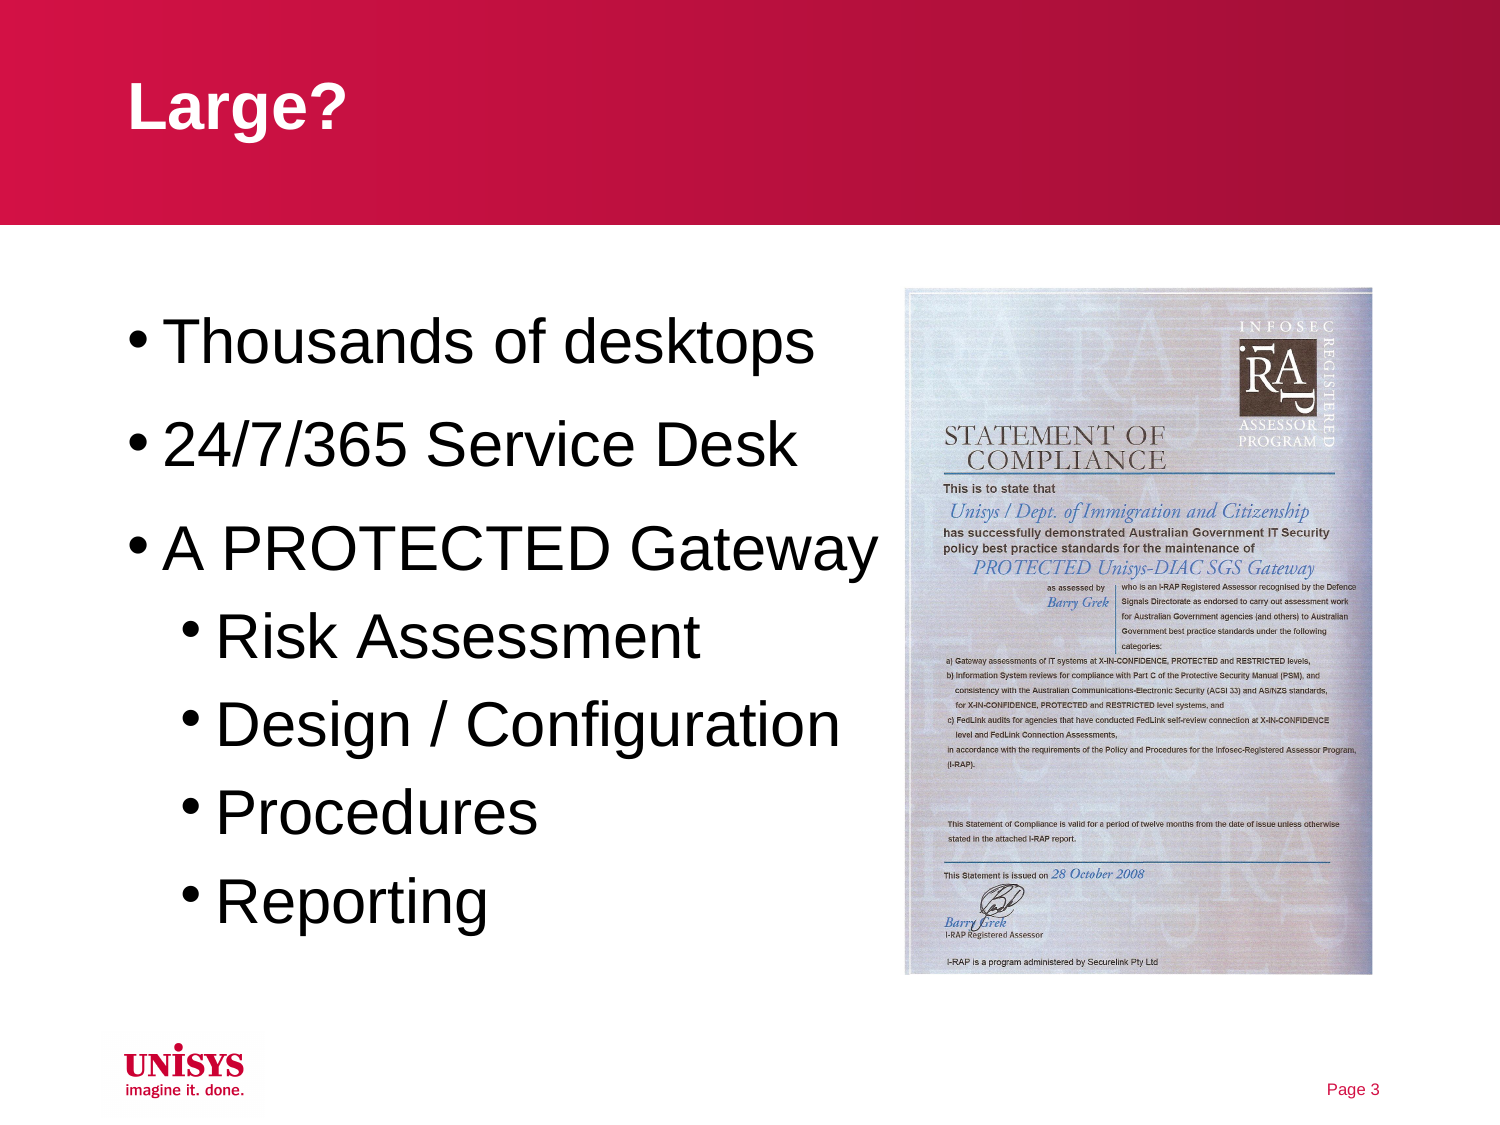

# Large?
Thousands of desktops
24/7/365 Service Desk
A PROTECTED Gateway
Risk Assessment
Design / Configuration
Procedures
Reporting
3